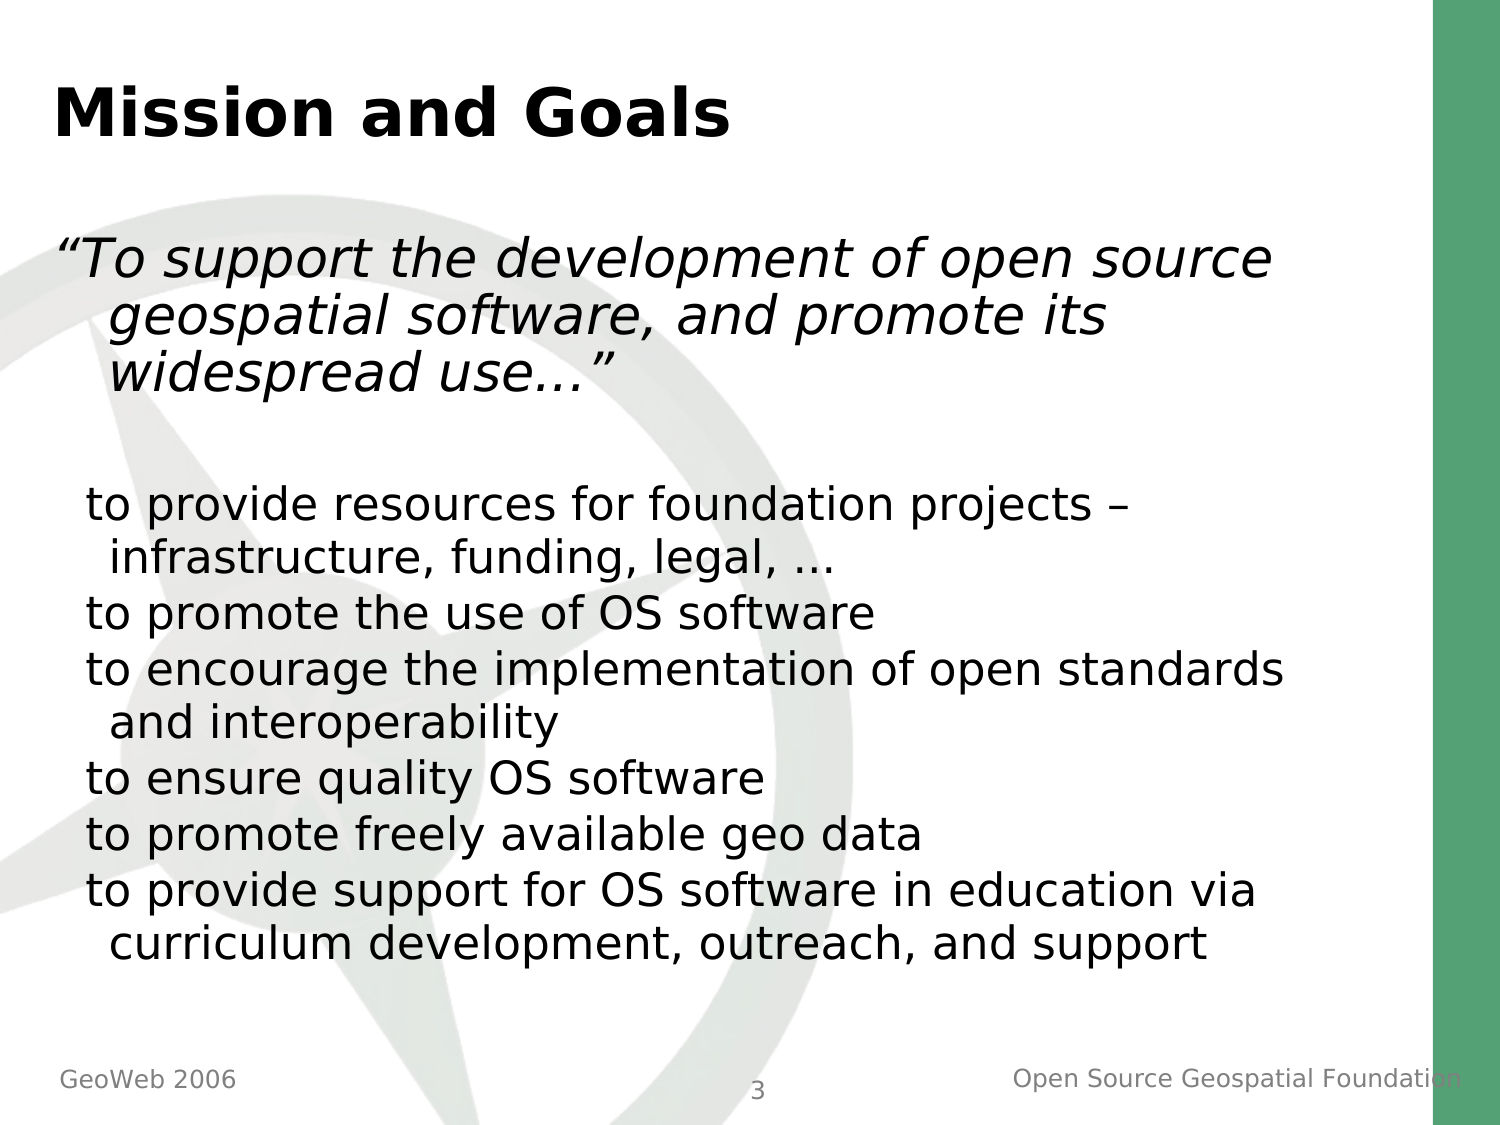

# Mission and Goals
“To support the development of open source geospatial software, and promote its widespread use...”
 to provide resources for foundation projects –infrastructure, funding, legal, ...
 to promote the use of OS software
 to encourage the implementation of open standards and interoperability
 to ensure quality OS software
 to promote freely available geo data
 to provide support for OS software in education via curriculum development, outreach, and support
Title of the presentation